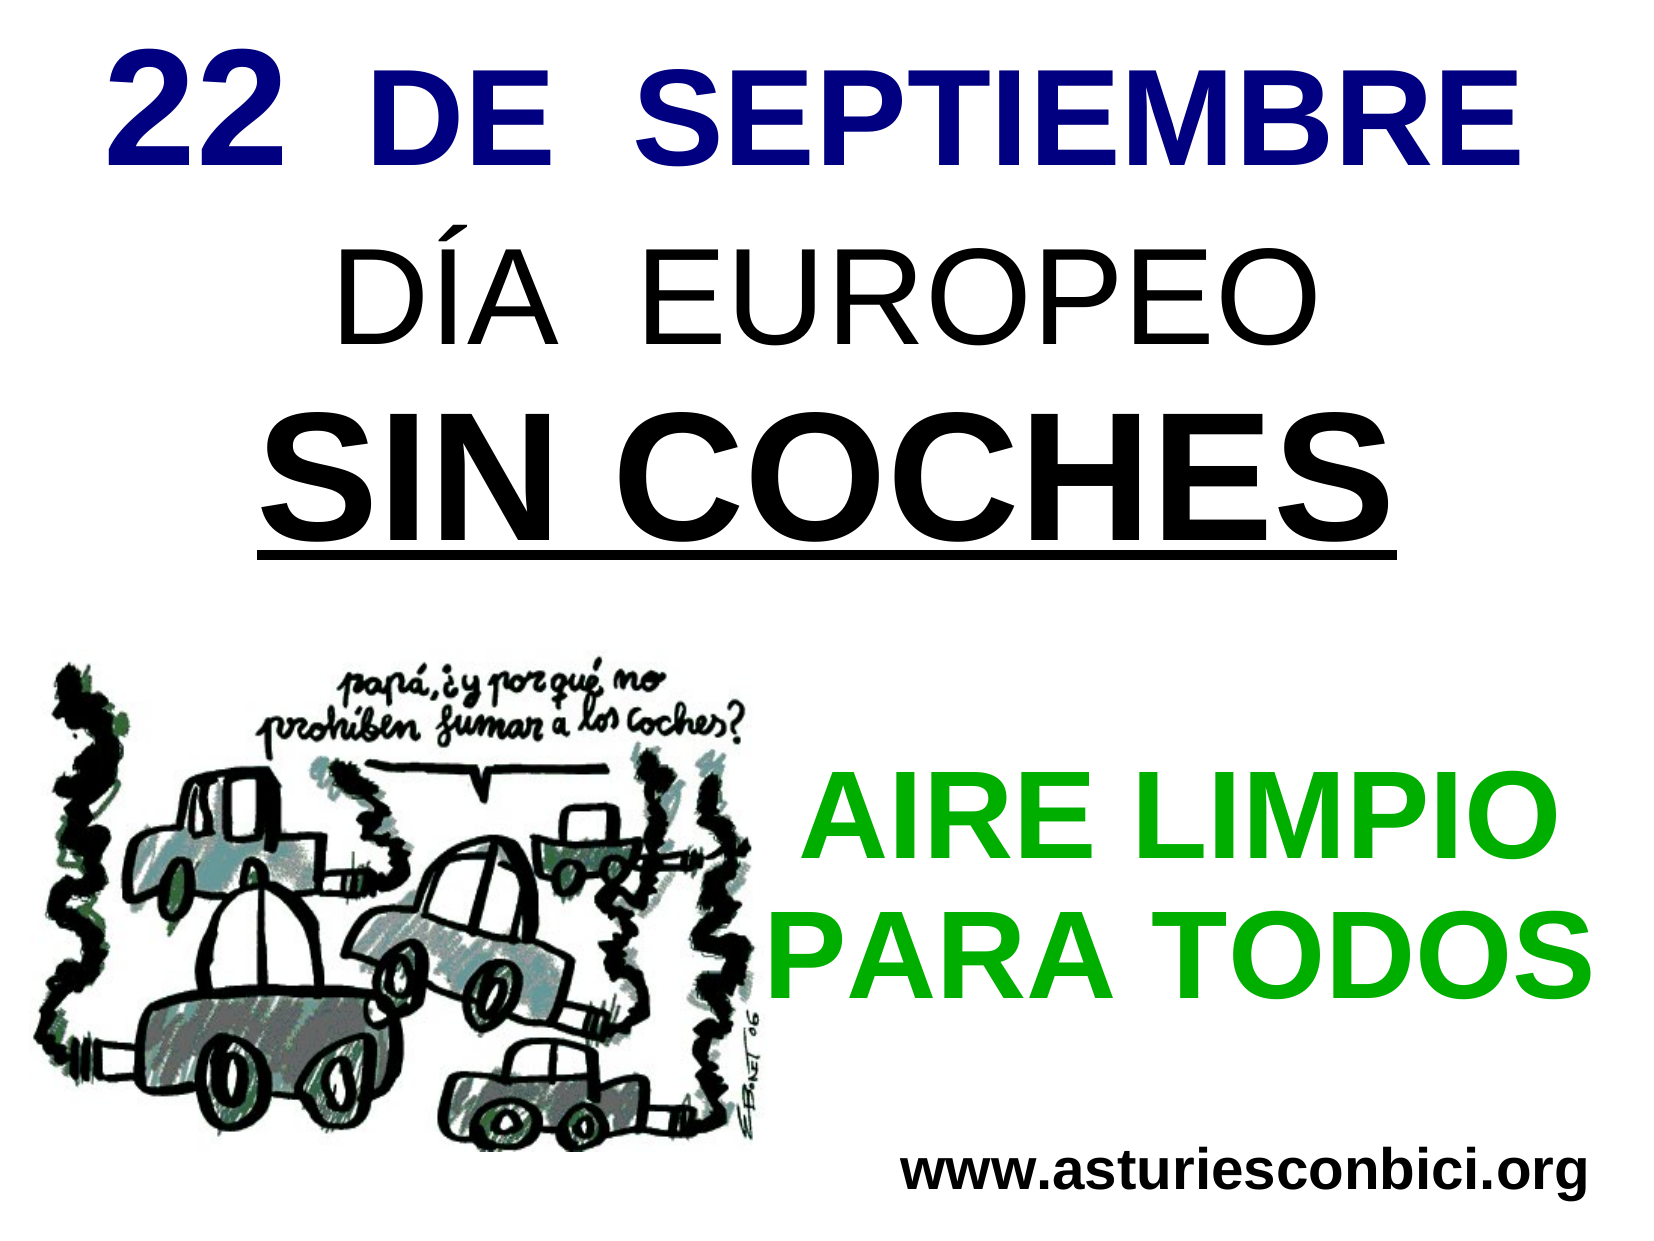

22 DE SEPTIEMBRE
DÍA EUROPEO
SIN COCHES
 AIRE LIMPIO PARA TODOS
www.asturiesconbici.org